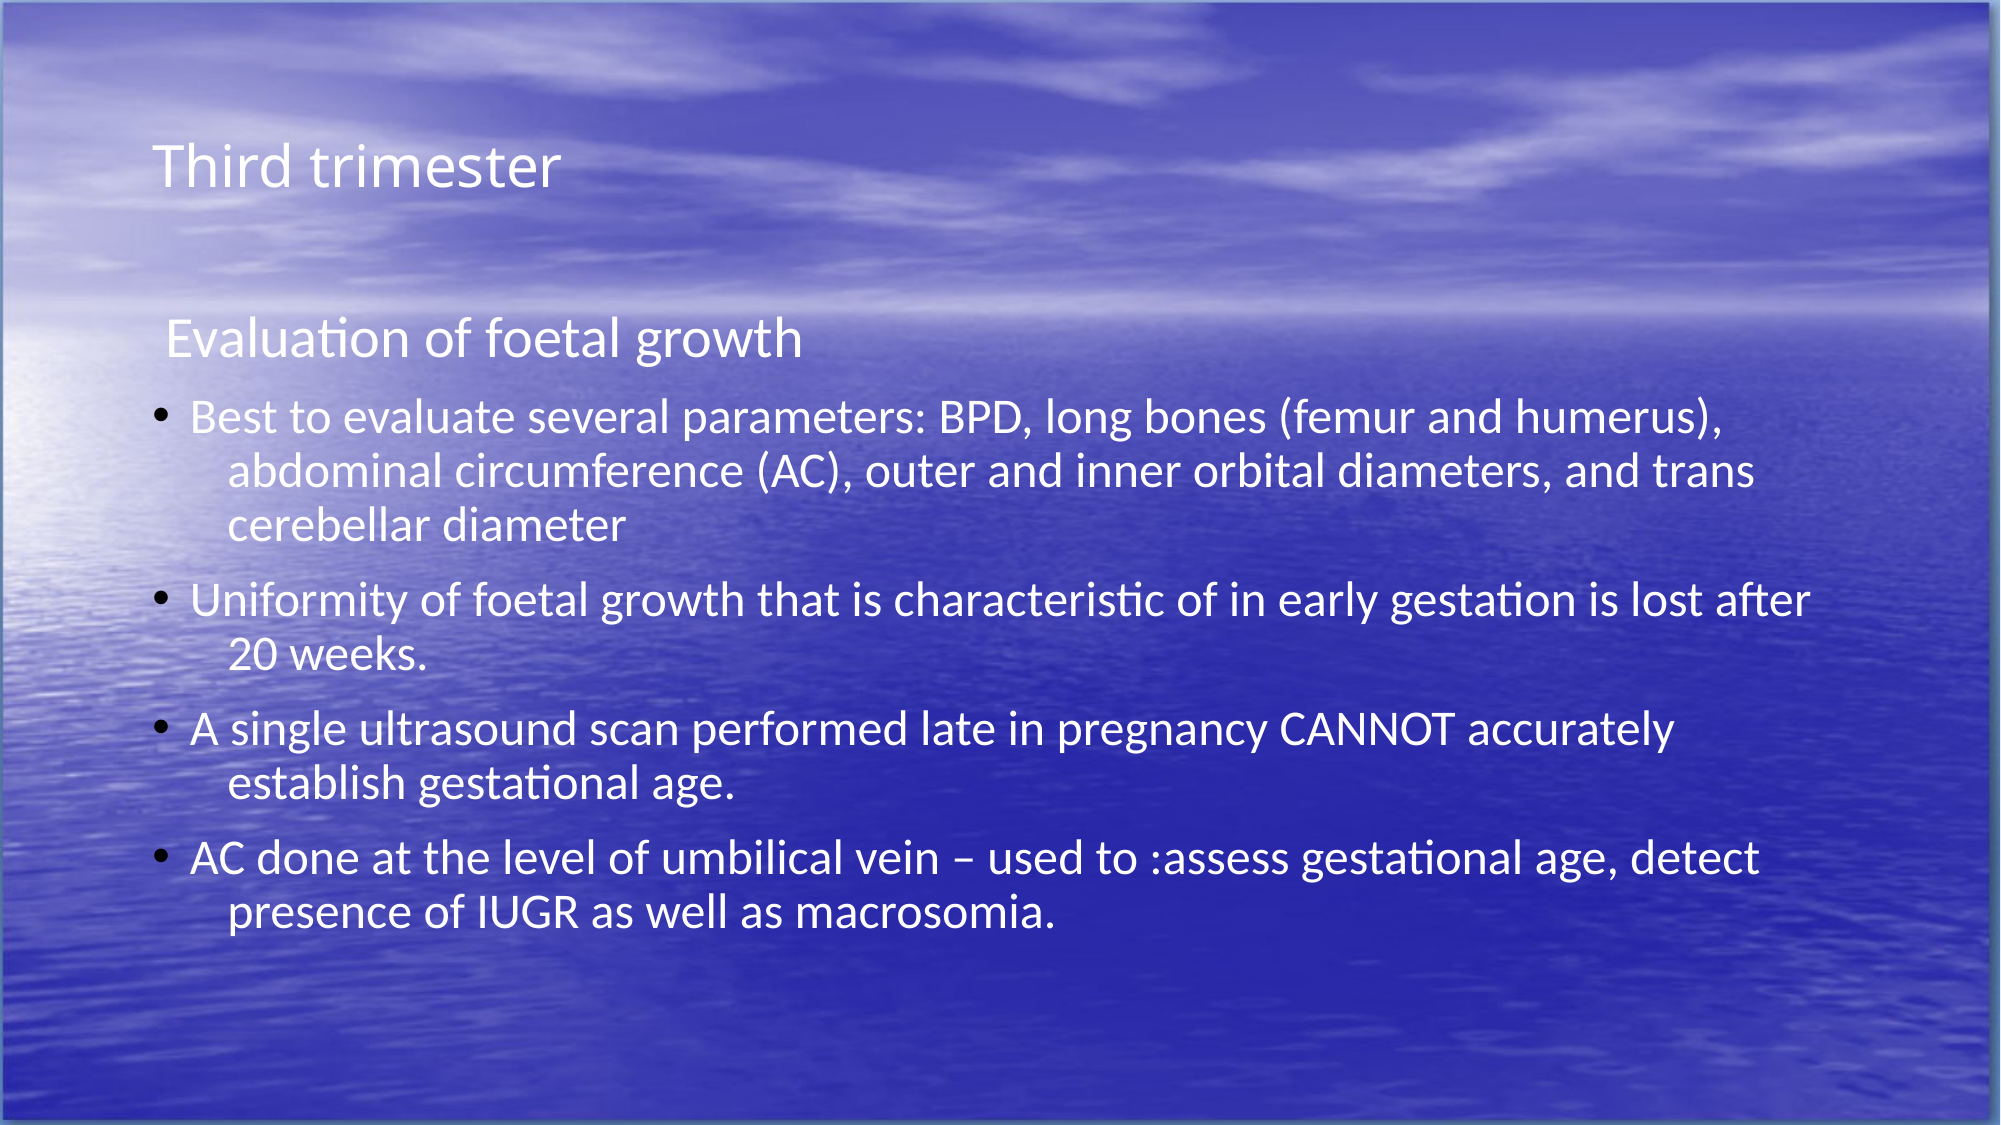

# Third trimester
 Evaluation of foetal growth
Best to evaluate several parameters: BPD, long bones (femur and humerus), abdominal circumference (AC), outer and inner orbital diameters, and trans cerebellar diameter
Uniformity of foetal growth that is characteristic of in early gestation is lost after 20 weeks.
A single ultrasound scan performed late in pregnancy CANNOT accurately establish gestational age.
AC done at the level of umbilical vein – used to :assess gestational age, detect presence of IUGR as well as macrosomia.